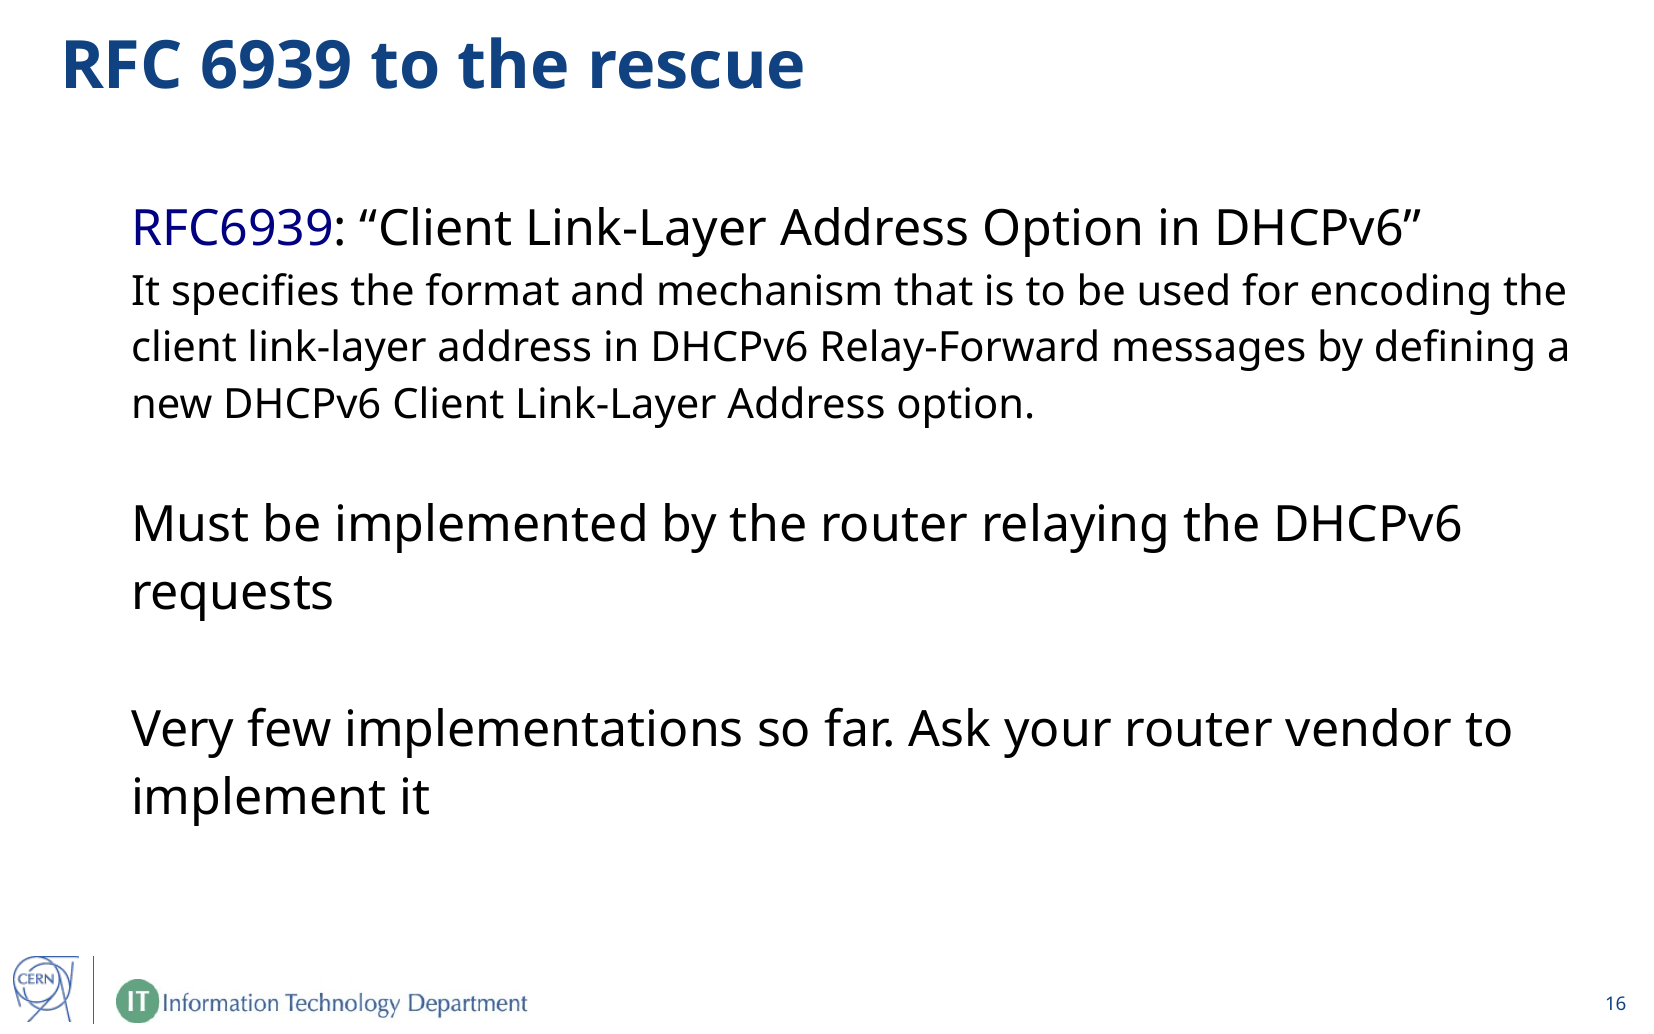

# RFC 6939 to the rescue
RFC6939: “Client Link-Layer Address Option in DHCPv6”
It specifies the format and mechanism that is to be used for encoding the client link-layer address in DHCPv6 Relay-Forward messages by defining a new DHCPv6 Client Link-Layer Address option.
Must be implemented by the router relaying the DHCPv6 requests
Very few implementations so far. Ask your router vendor to implement it